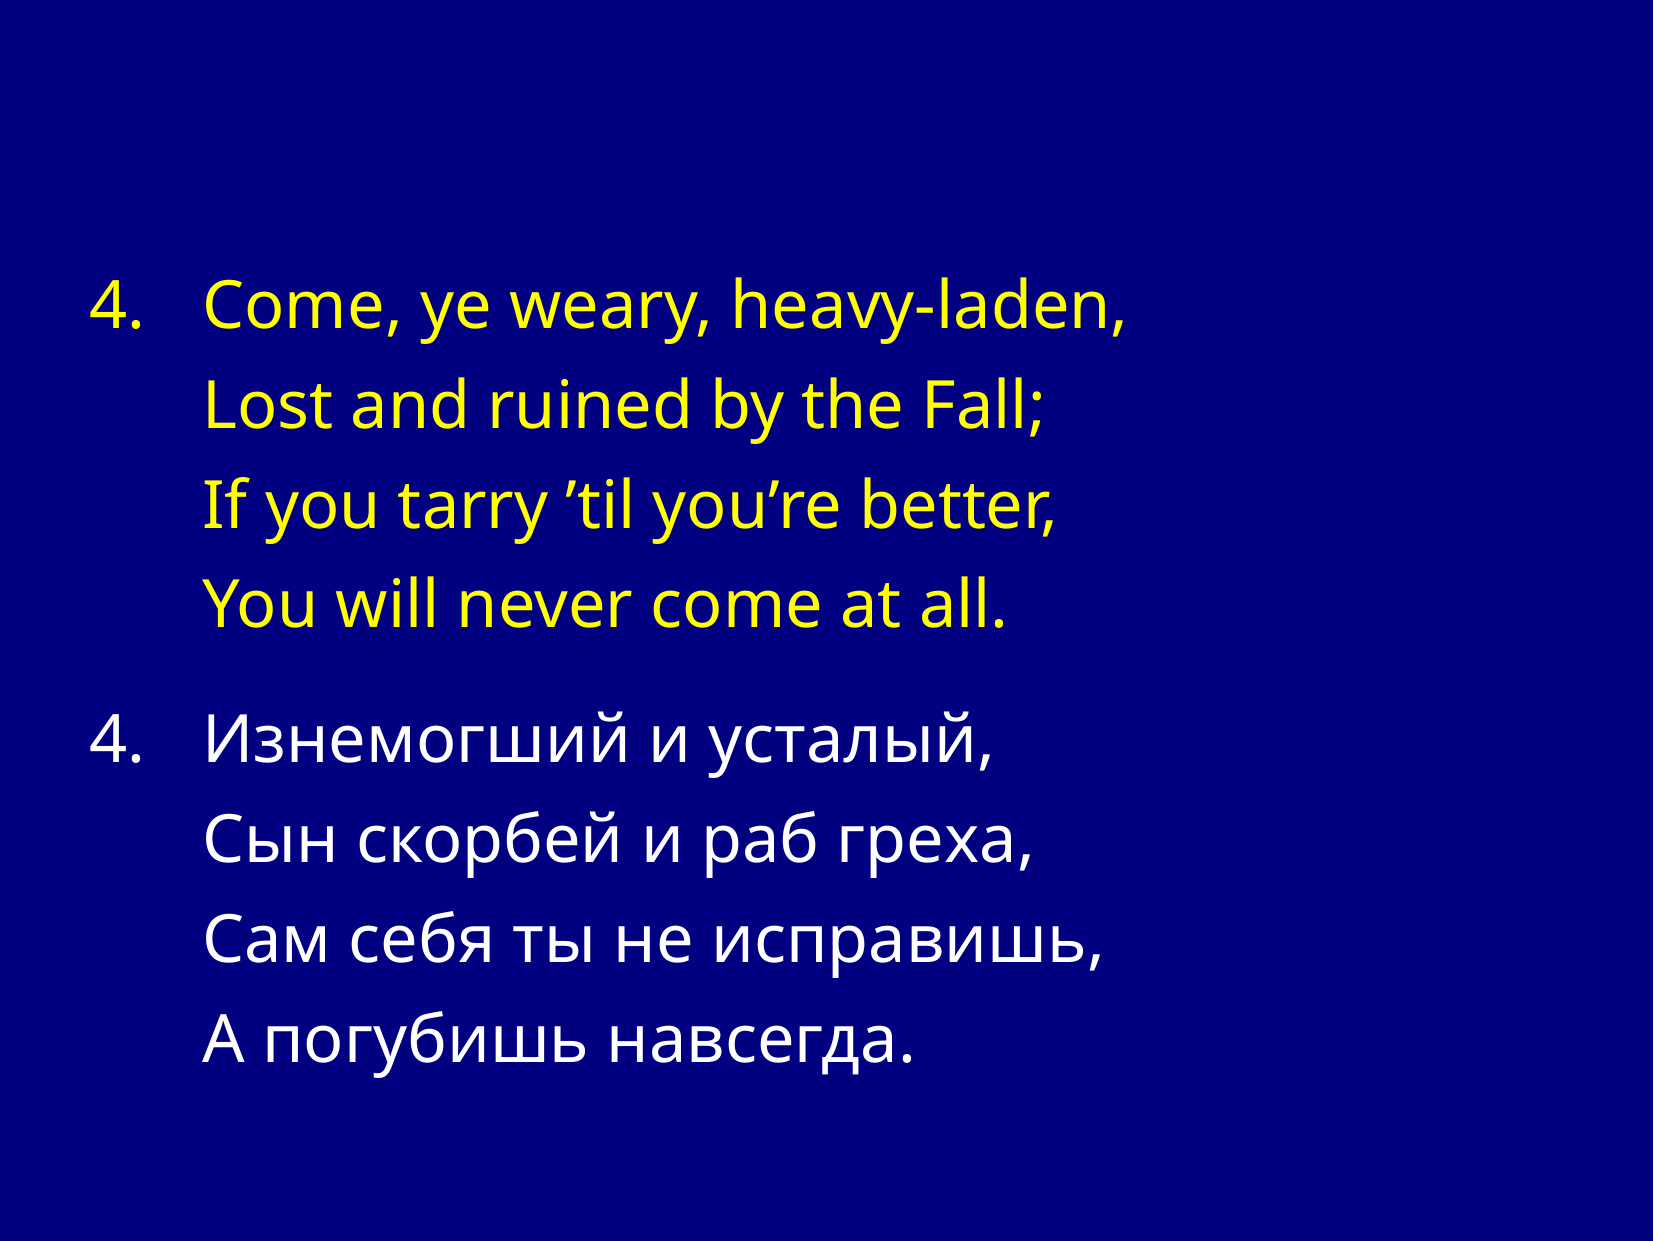

4.	Come, ye weary, heavy-laden,
	Lost and ruined by the Fall;
	If you tarry ’til you’re better,
	You will never come at all.
4.	Изнемогший и усталый,
	Сын скорбей и раб греха,
	Сам себя ты не исправишь,
	А погубишь навсегда.